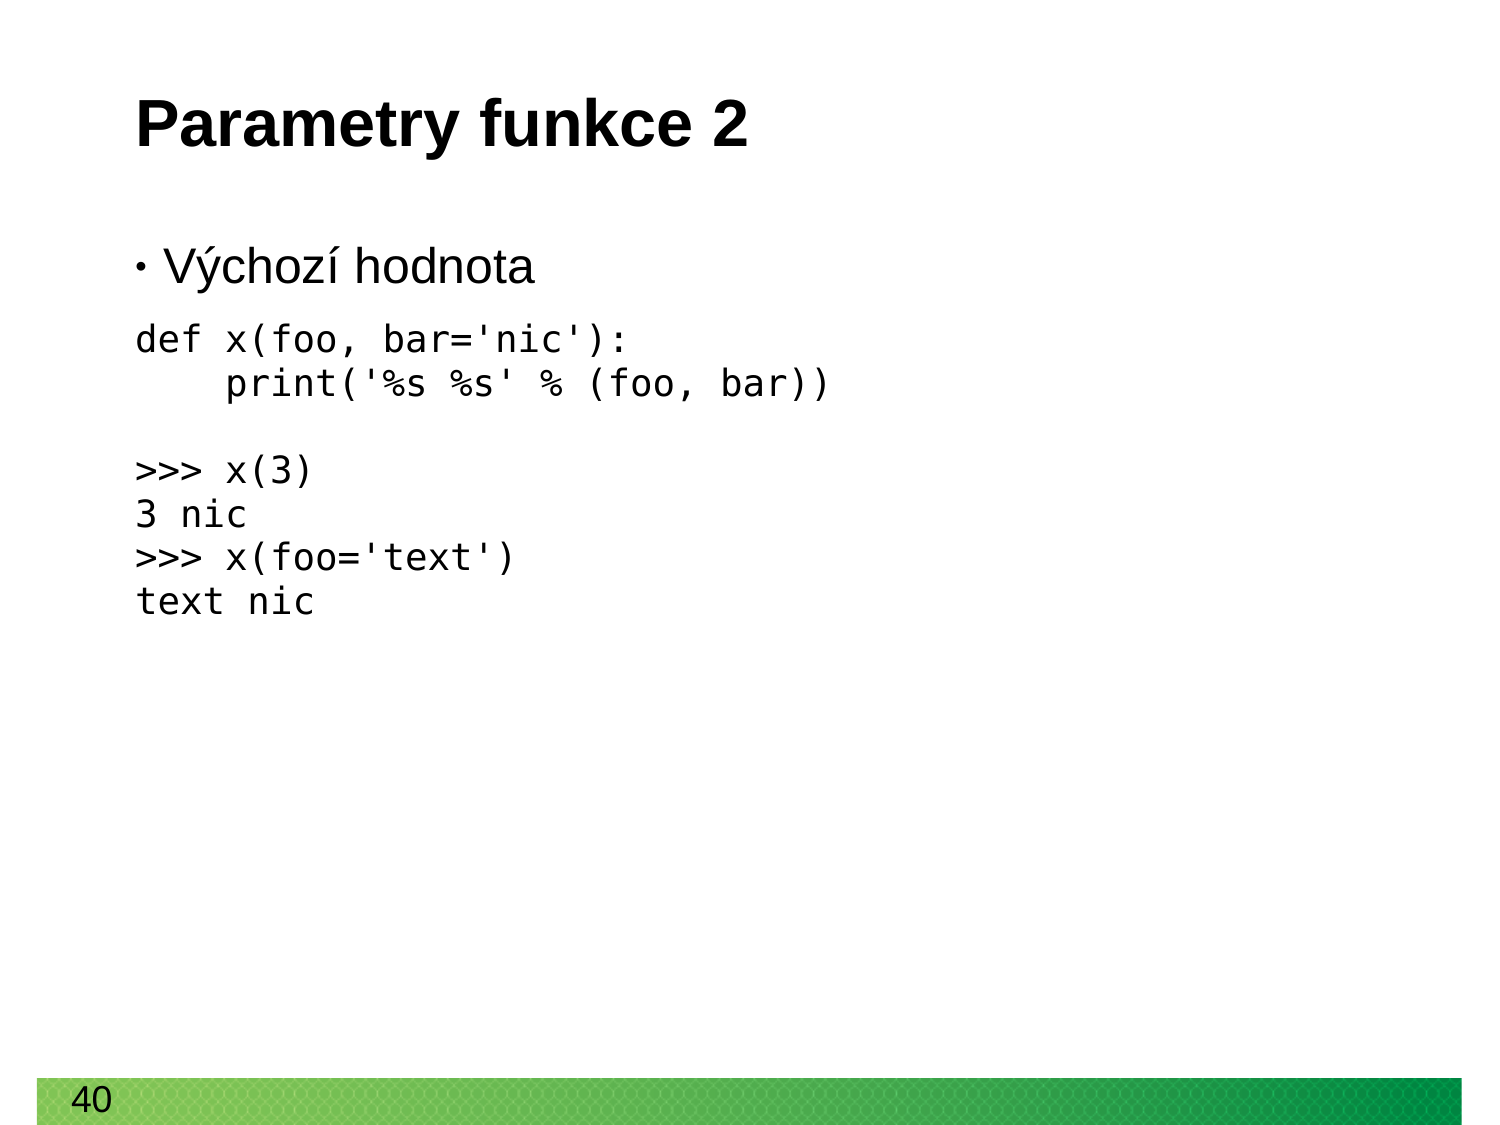

# Parametry funkce 2
Výchozí hodnota
def x(foo, bar='nic'):
 print('%s %s' % (foo, bar))
>>> x(3)
3 nic
>>> x(foo='text')
text nic